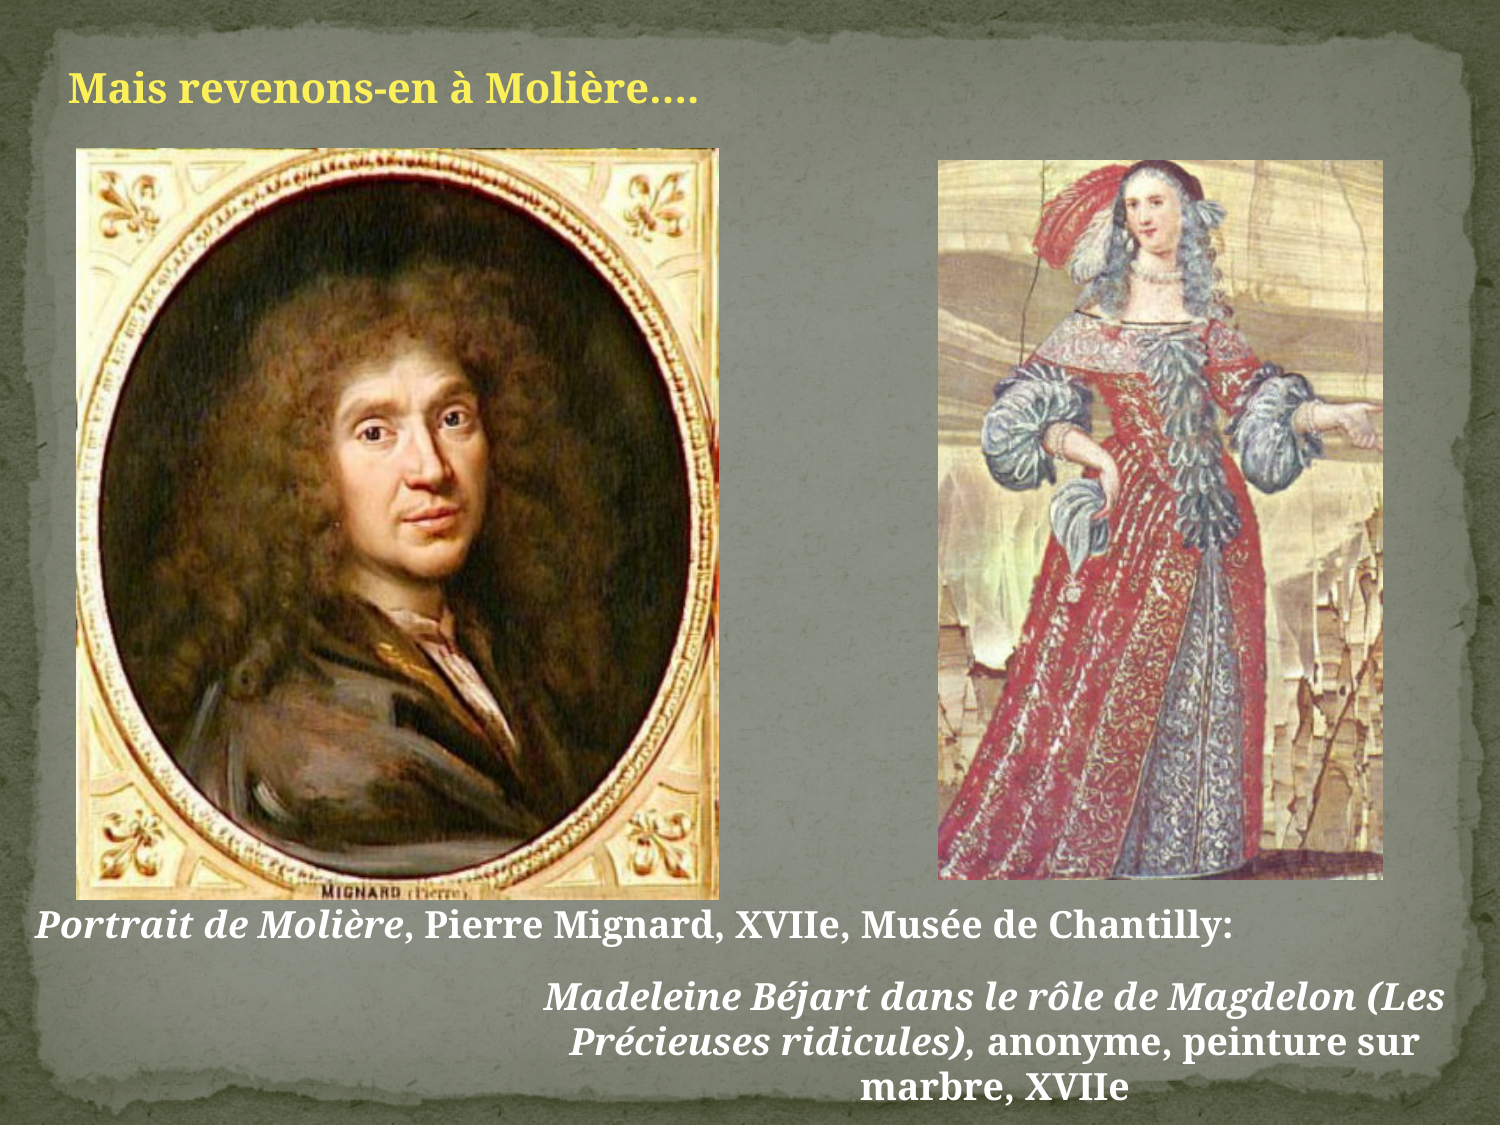

Mais revenons-en à Molière….
Portrait de Molière, Pierre Mignard, XVIIe, Musée de Chantilly:
Madeleine Béjart dans le rôle de Magdelon (Les Précieuses ridicules), anonyme, peinture sur marbre, XVIIe